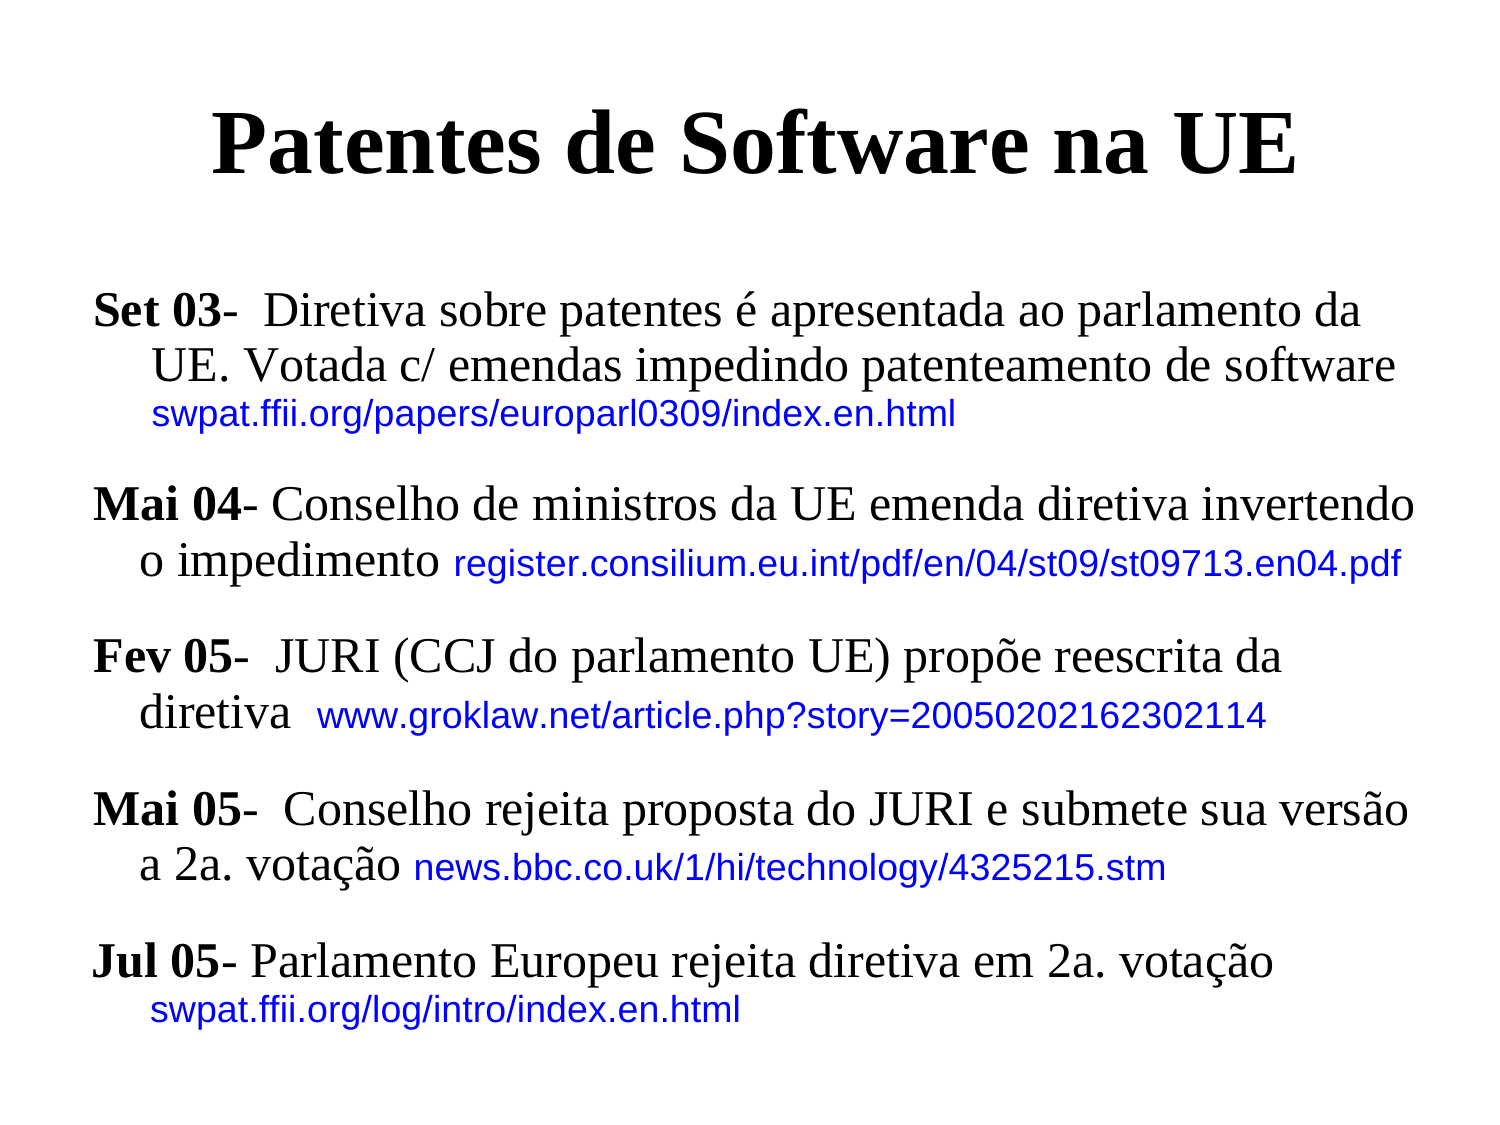

# Patentes de Software na UE
Set 03- Diretiva sobre patentes é apresentada ao parlamento da UE. Votada c/ emendas impedindo patenteamento de software swpat.ffii.org/papers/europarl0309/index.en.html
Mai 04- Conselho de ministros da UE emenda diretiva invertendo o impedimento register.consilium.eu.int/pdf/en/04/st09/st09713.en04.pdf
Fev 05- JURI (CCJ do parlamento UE) propõe reescrita da diretiva www.groklaw.net/article.php?story=20050202162302114
Mai 05- Conselho rejeita proposta do JURI e submete sua versão a 2a. votação news.bbc.co.uk/1/hi/technology/4325215.stm
Jul 05- Parlamento Europeu rejeita diretiva em 2a. votação
swpat.ffii.org/log/intro/index.en.html